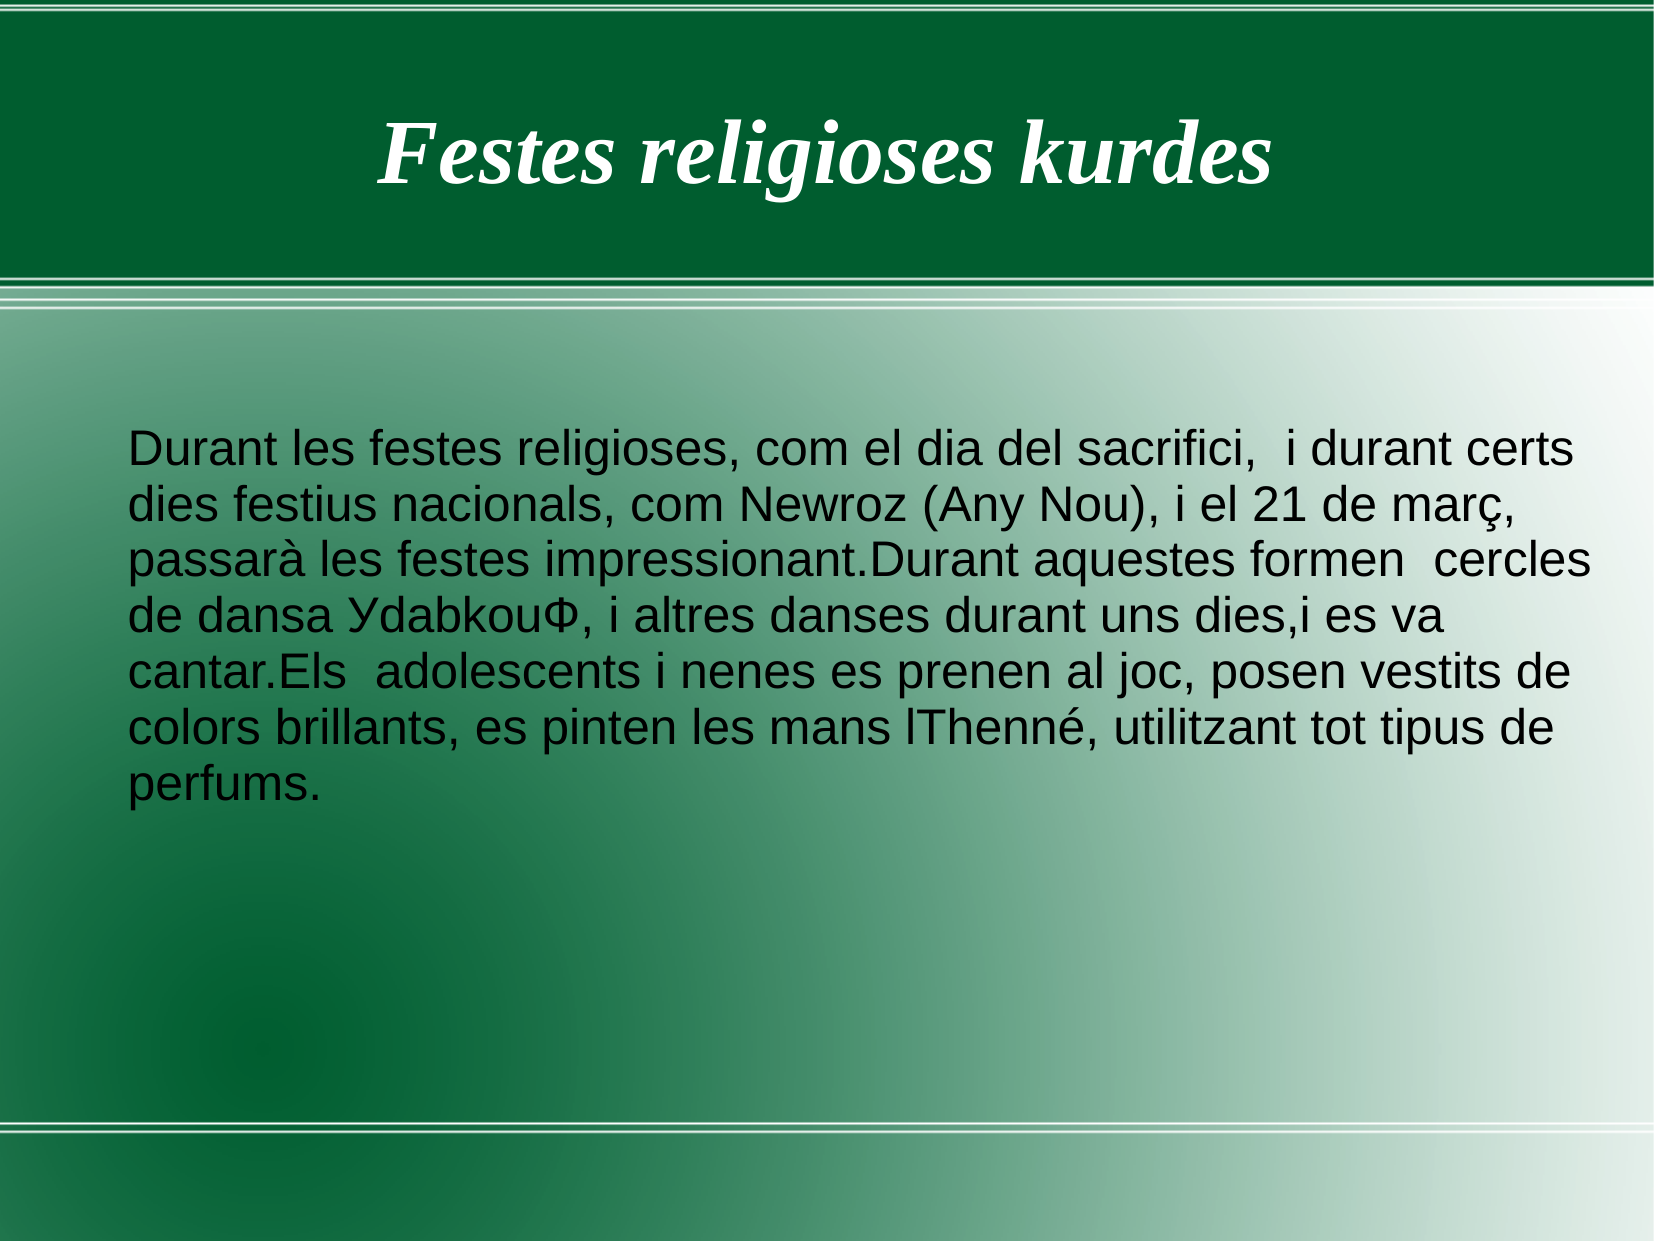

# Festes religioses kurdes
Durant les festes religioses, com el dia del sacrifici, i durant certs dies festius nacionals, com Newroz (Any Nou), i el 21 de març, passarà les festes impressionant.Durant aquestes formen cercles de dansa УdabkouФ, i altres danses durant uns dies,i es va cantar.Els adolescents i nenes es prenen al joc, posen vestits de colors brillants, es pinten les mans lТhenné, utilitzant tot tipus de perfums.